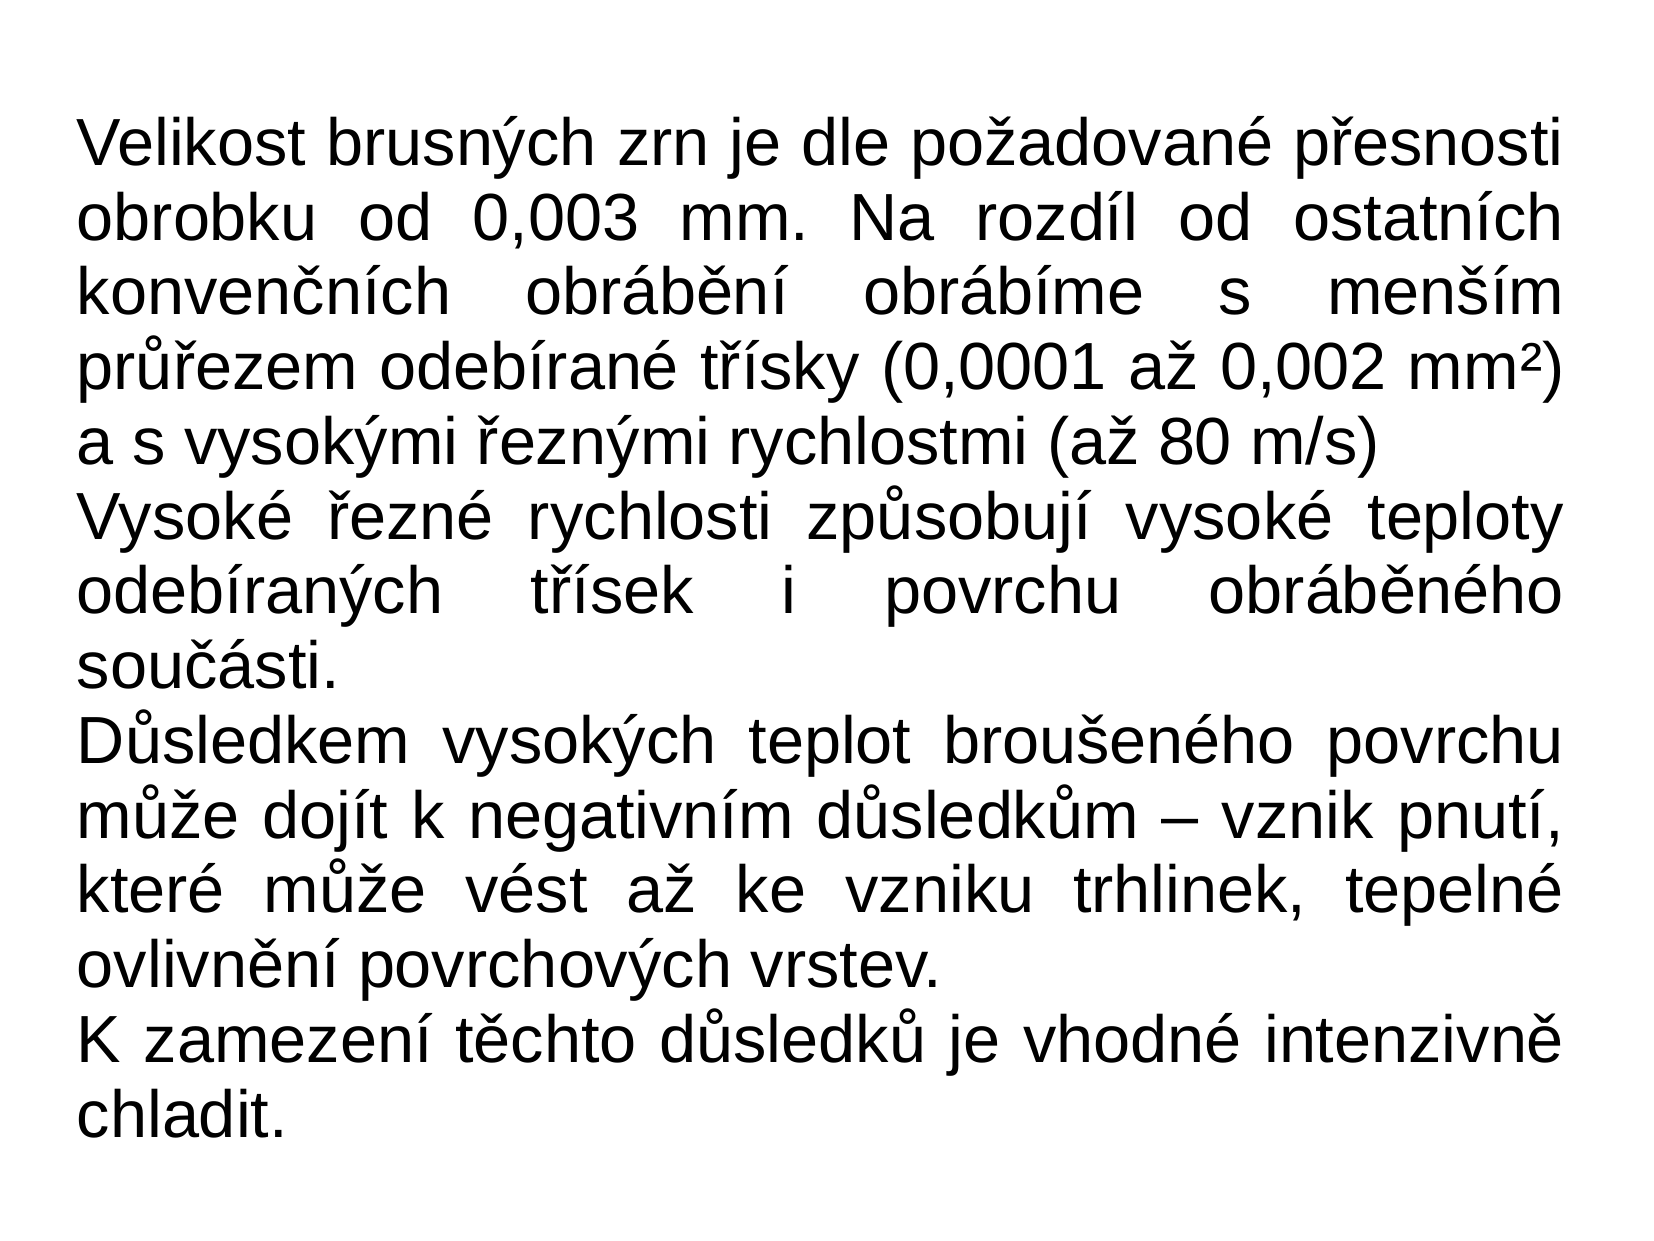

# Velikost brusných zrn je dle požadované přesnosti obrobku od 0,003 mm. Na rozdíl od ostatních konvenčních obrábění obrábíme s menším průřezem odebírané třísky (0,0001 až 0,002 mm²) a s vysokými řeznými rychlostmi (až 80 m/s)
Vysoké řezné rychlosti způsobují vysoké teploty odebíraných třísek i povrchu obráběného součásti.
Důsledkem vysokých teplot broušeného povrchu může dojít k negativním důsledkům – vznik pnutí, které může vést až ke vzniku trhlinek, tepelné ovlivnění povrchových vrstev.
K zamezení těchto důsledků je vhodné intenzivně chladit.